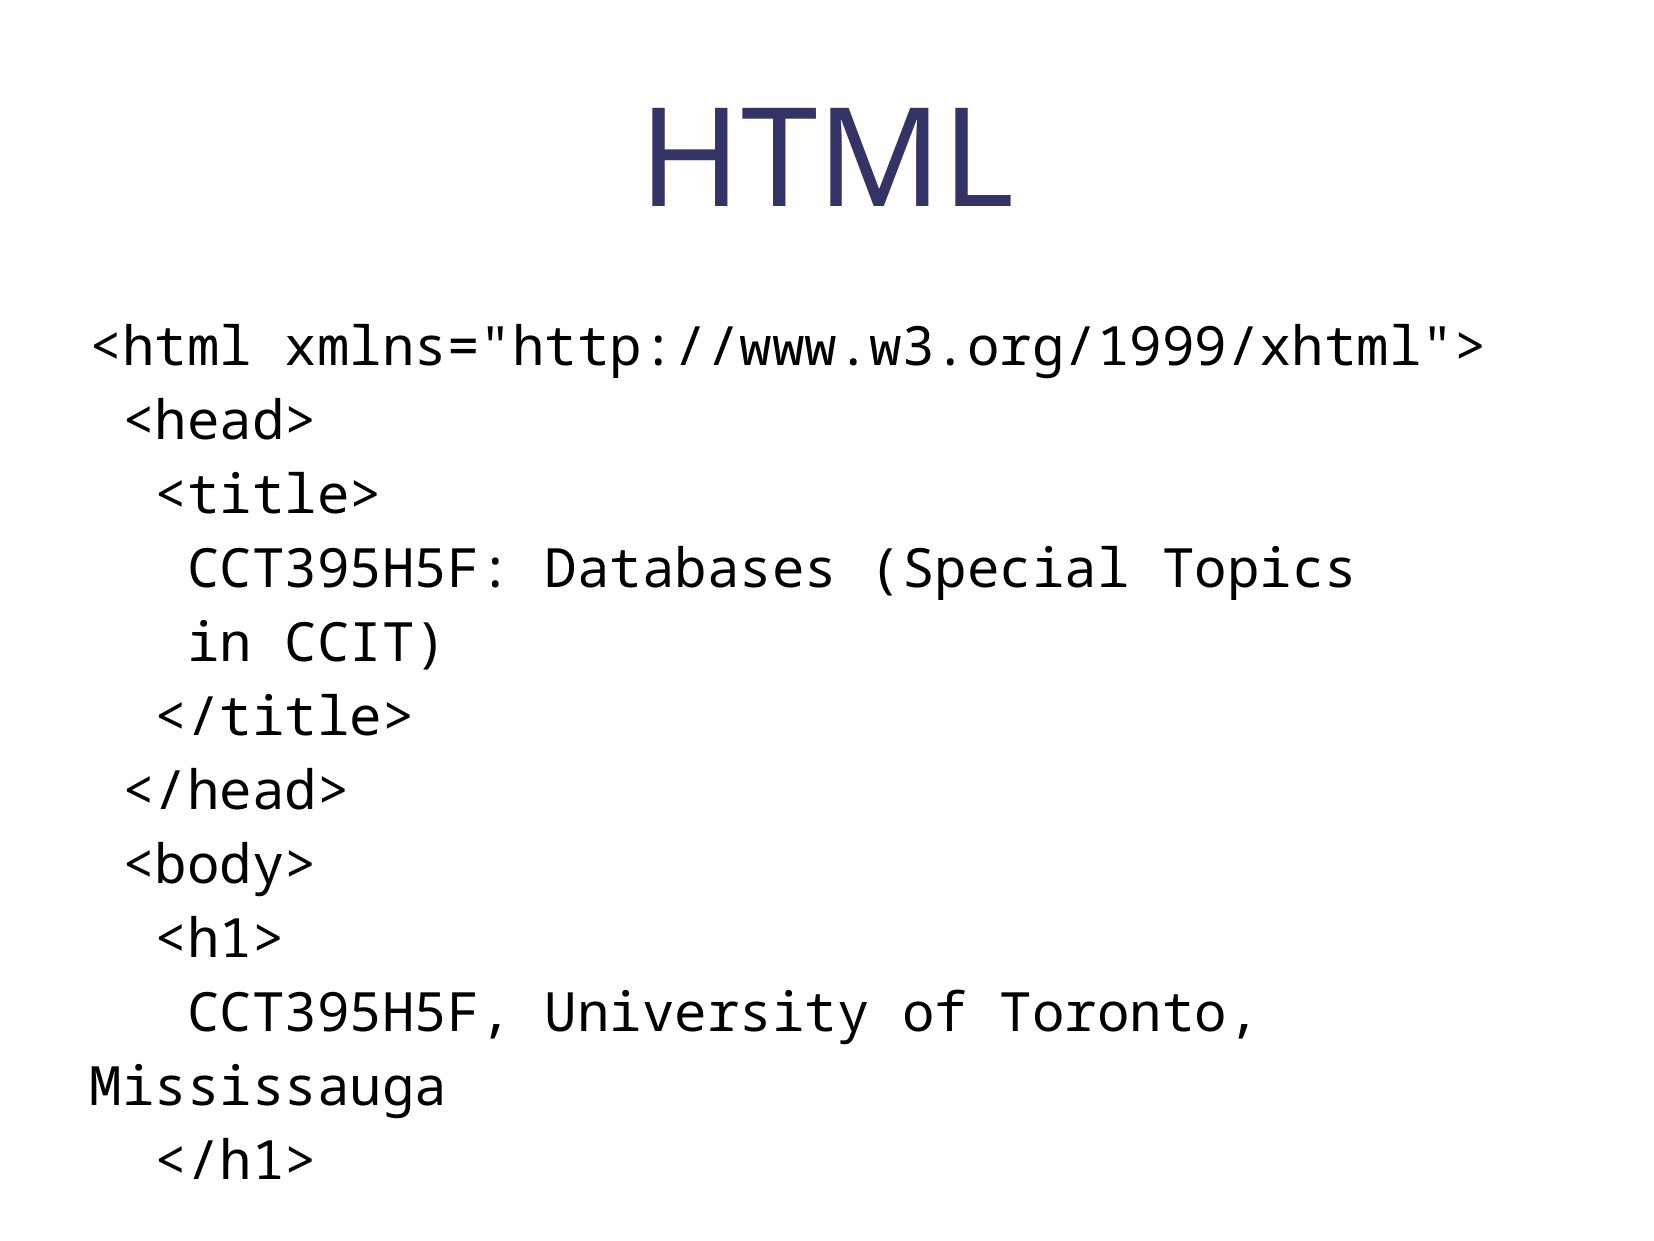

# HTML
<html xmlns="http://www.w3.org/1999/xhtml">
 <head>
 <title>
 CCT395H5F: Databases (Special Topics
 in CCIT)
 </title>
 </head>
 <body>
 <h1>
 CCT395H5F, University of Toronto, Mississauga
 </h1>
 ...